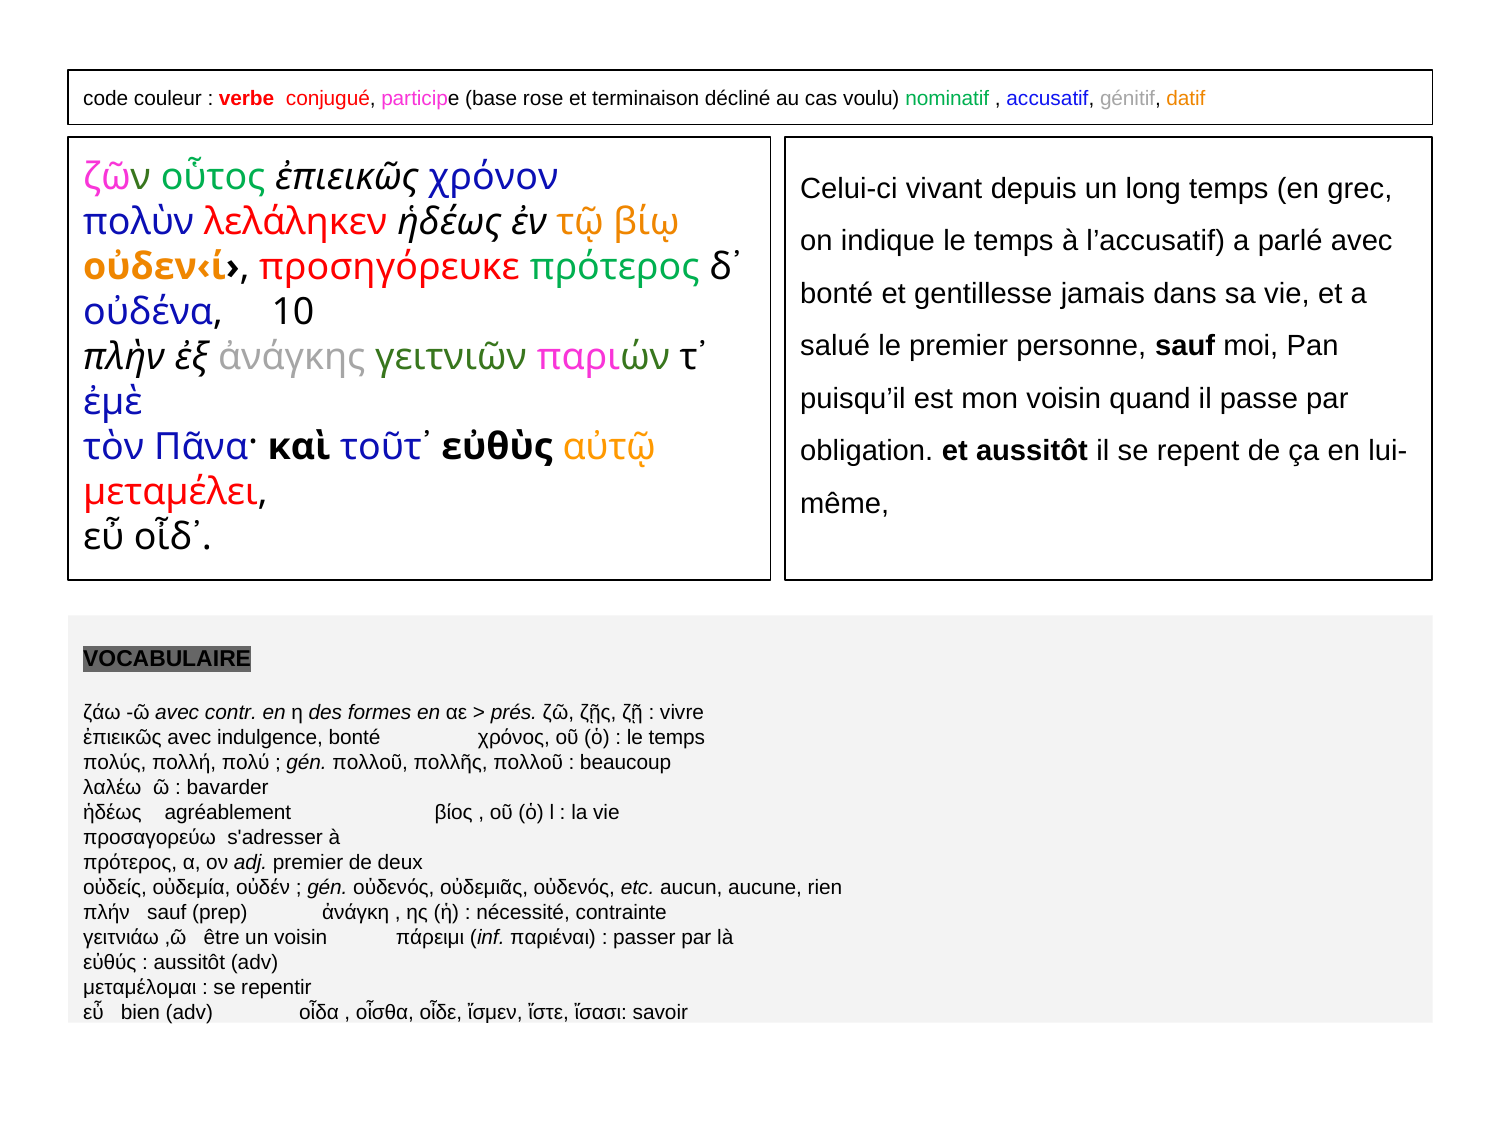

code couleur : verbe conjugué, participe (base rose et terminaison décliné au cas voulu) nominatif , accusatif, génitif, datif
ζῶν οὗτος ἐπιεικῶς χρόνον
πολὺν λελάληκεν ἡδέως ἐν τῷ βίῳ
οὐδεν‹ί›, προσηγόρευκε πρότερος δ᾽ οὐδένα, 10
πλὴν ἐξ ἀνάγκης γειτνιῶν παριών τ᾽ ἐμὲ
τὸν Πᾶνα· καὶ τοῦτ᾽ εὐθὺς αὐτῷ μεταμέλει,
εὖ οἶδ᾽.
Celui-ci vivant depuis un long temps (en grec, on indique le temps à l’accusatif) a parlé avec bonté et gentillesse jamais dans sa vie, et a salué le premier personne, sauf moi, Pan puisqu’il est mon voisin quand il passe par obligation. et aussitôt il se repent de ça en lui-même,
VOCABULAIRE
ζάω -ῶ avec contr. en η des formes en αε > prés. ζῶ, ζῇς, ζῇ : vivre
ἐπιεικῶς avec indulgence, bonté χρόνος, οῦ (ὁ) : le temps
πολύς, πολλή, πολύ ; gén. πολλοῦ, πολλῆς, πολλοῦ : beaucoup
λαλέω ῶ : bavarder
ἡδέως agréablement βίος , οῦ (ὁ) l : la vie
προσαγορεύω s'adresser à
πρότερος, α, ον adj. premier de deux
οὐδείς, οὐδεμία, οὐδέν ; gén. οὐδενός, οὐδεμιᾶς, οὐδενός, etc. aucun, aucune, rien
πλήν sauf (prep) ἀνάγκη , ης (ἡ) : nécessité, contrainte
γειτνιάω ,ῶ être un voisin πάρειμι (inf. παριέναι) : passer par là
εὐθύς : aussitôt (adv)
μεταμέλομαι : se repentir
εὖ bien (adv) οἶδα , οἶσθα, οἶδε, ἴσμεν, ἴστε, ἴσασι: savoir